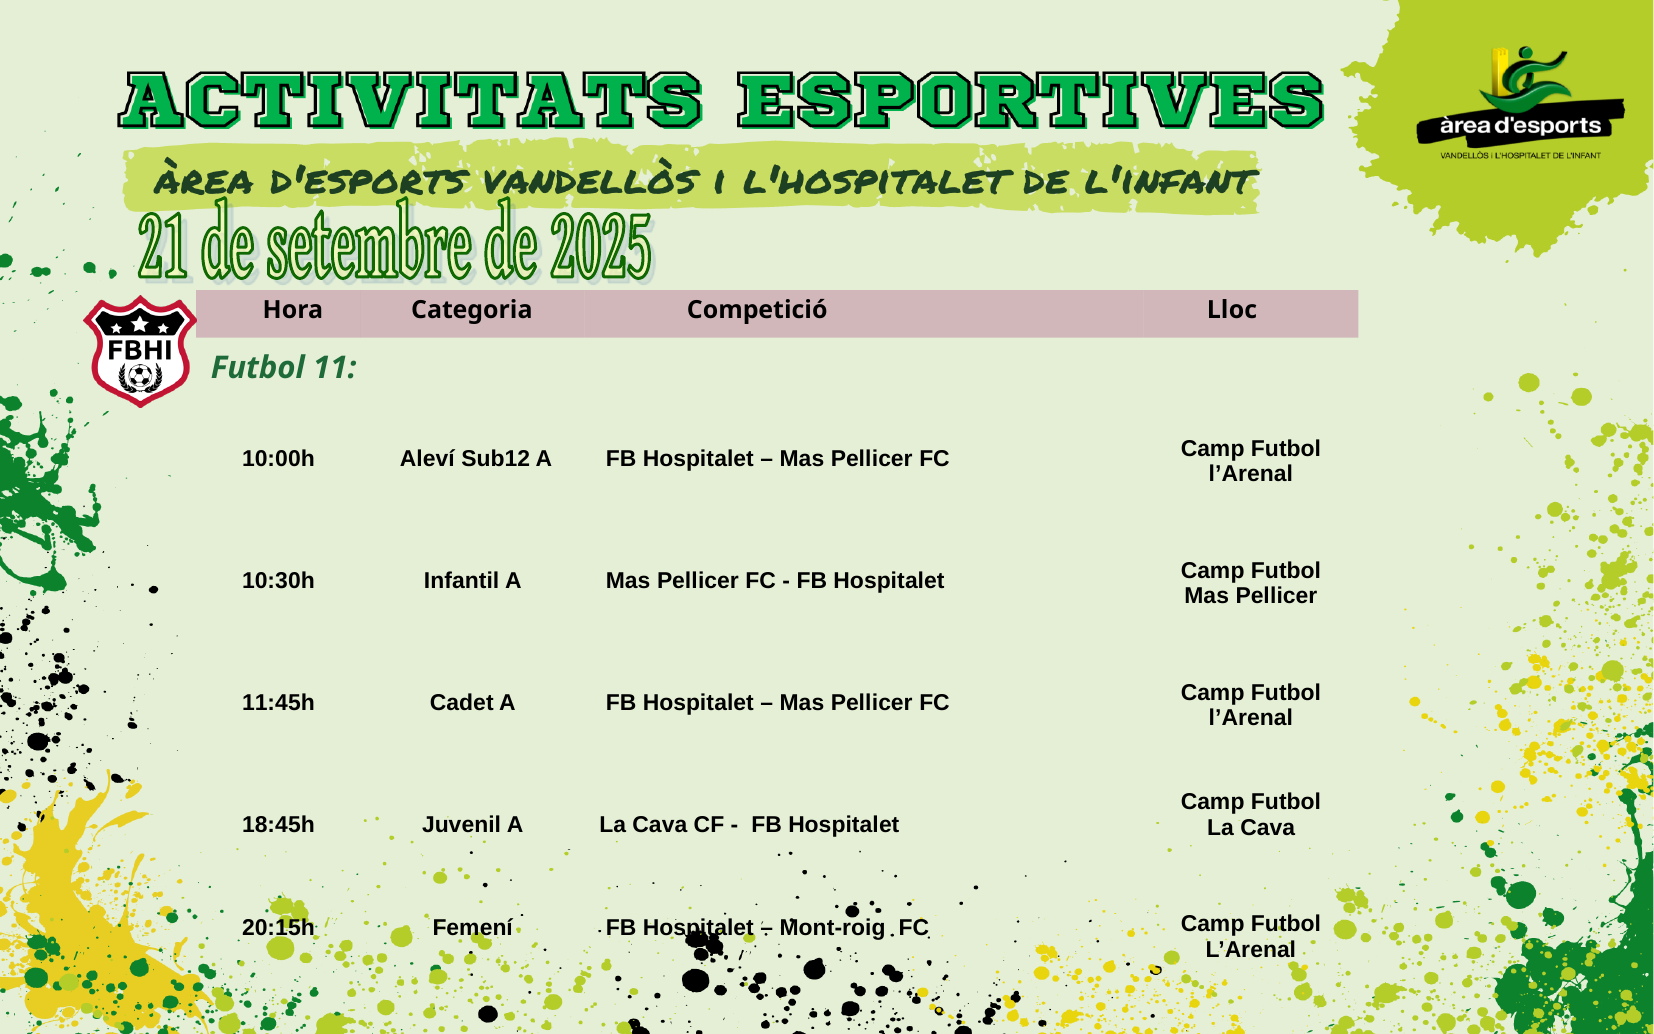

21 de setembre de 2025
| Hora | Categoria | Competició | Lloc |
| --- | --- | --- | --- |
| Futbol 11: | | | |
| 10:00h | Aleví Sub12 A | FB Hospitalet – Mas Pellicer FC | Camp Futbol l’Arenal |
| 10:30h | Infantil A | Mas Pellicer FC - FB Hospitalet | Camp Futbol Mas Pellicer |
| 11:45h | Cadet A | FB Hospitalet – Mas Pellicer FC | Camp Futbol l’Arenal |
| 18:45h | Juvenil A | La Cava CF - FB Hospitalet | Camp Futbol La Cava |
| 20:15h | Femení | FB Hospitalet – Mont-roig FC | Camp Futbol L’Arenal |